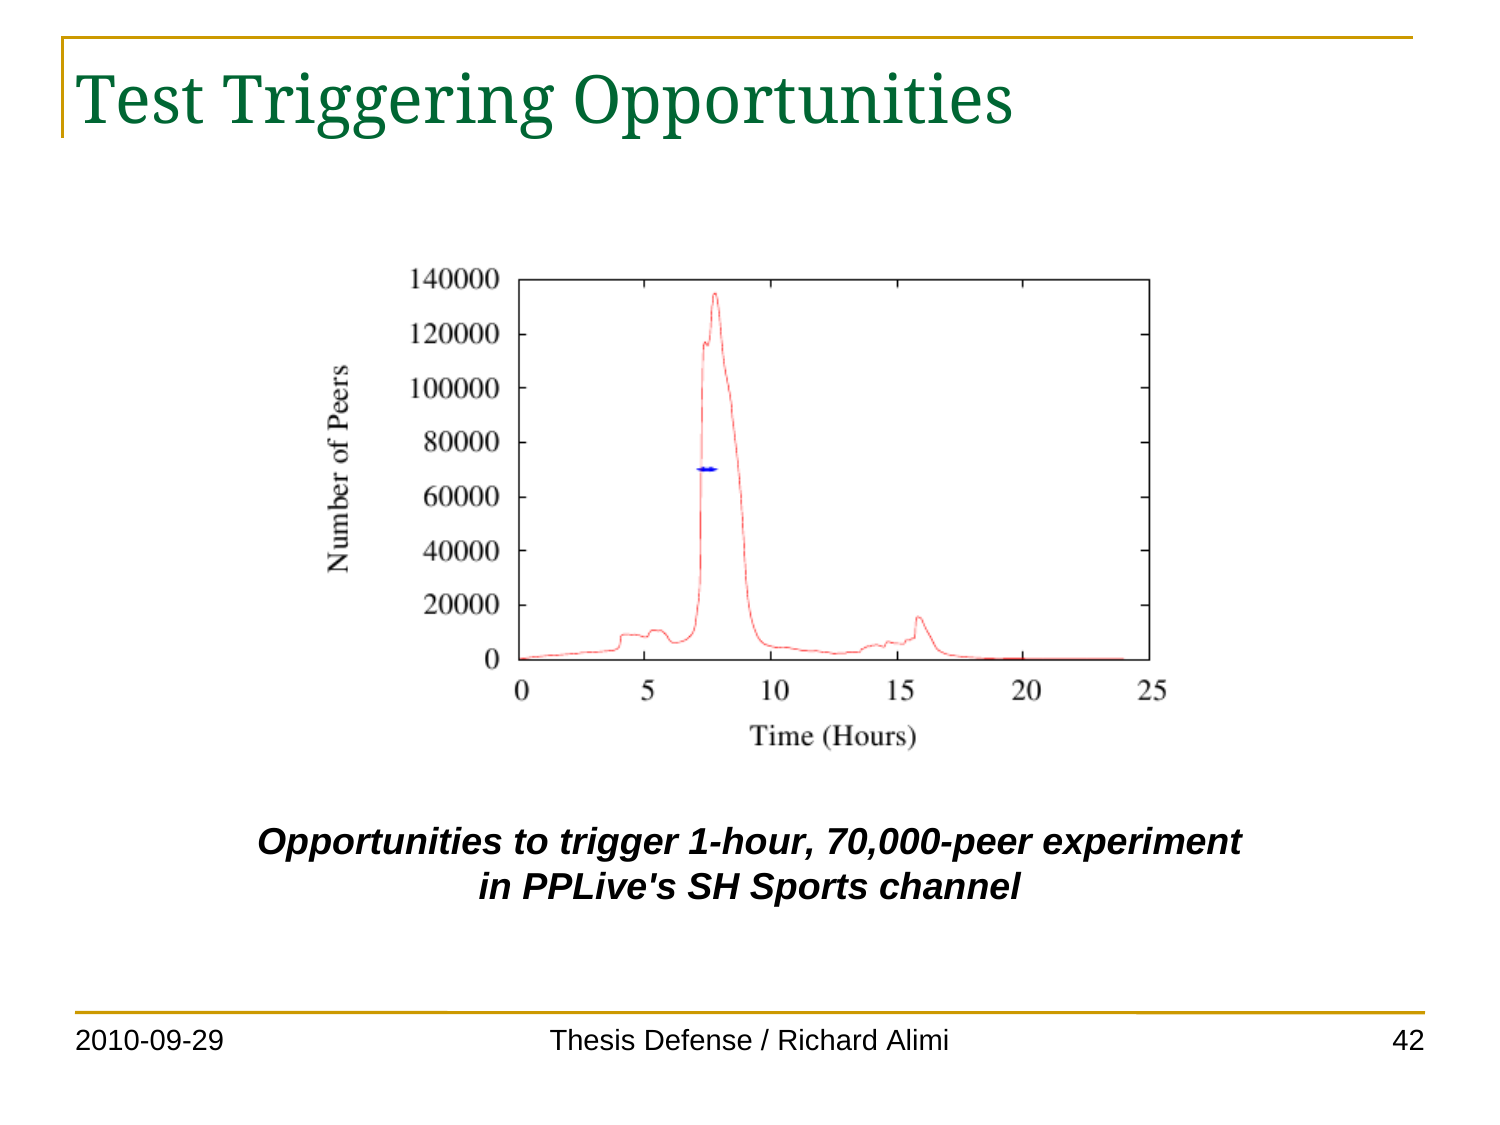

# Test Triggering Opportunities
Opportunities to trigger 1-hour, 70,000-peer experiment
in PPLive's SH Sports channel
2010-09-29
Thesis Defense / Richard Alimi
42